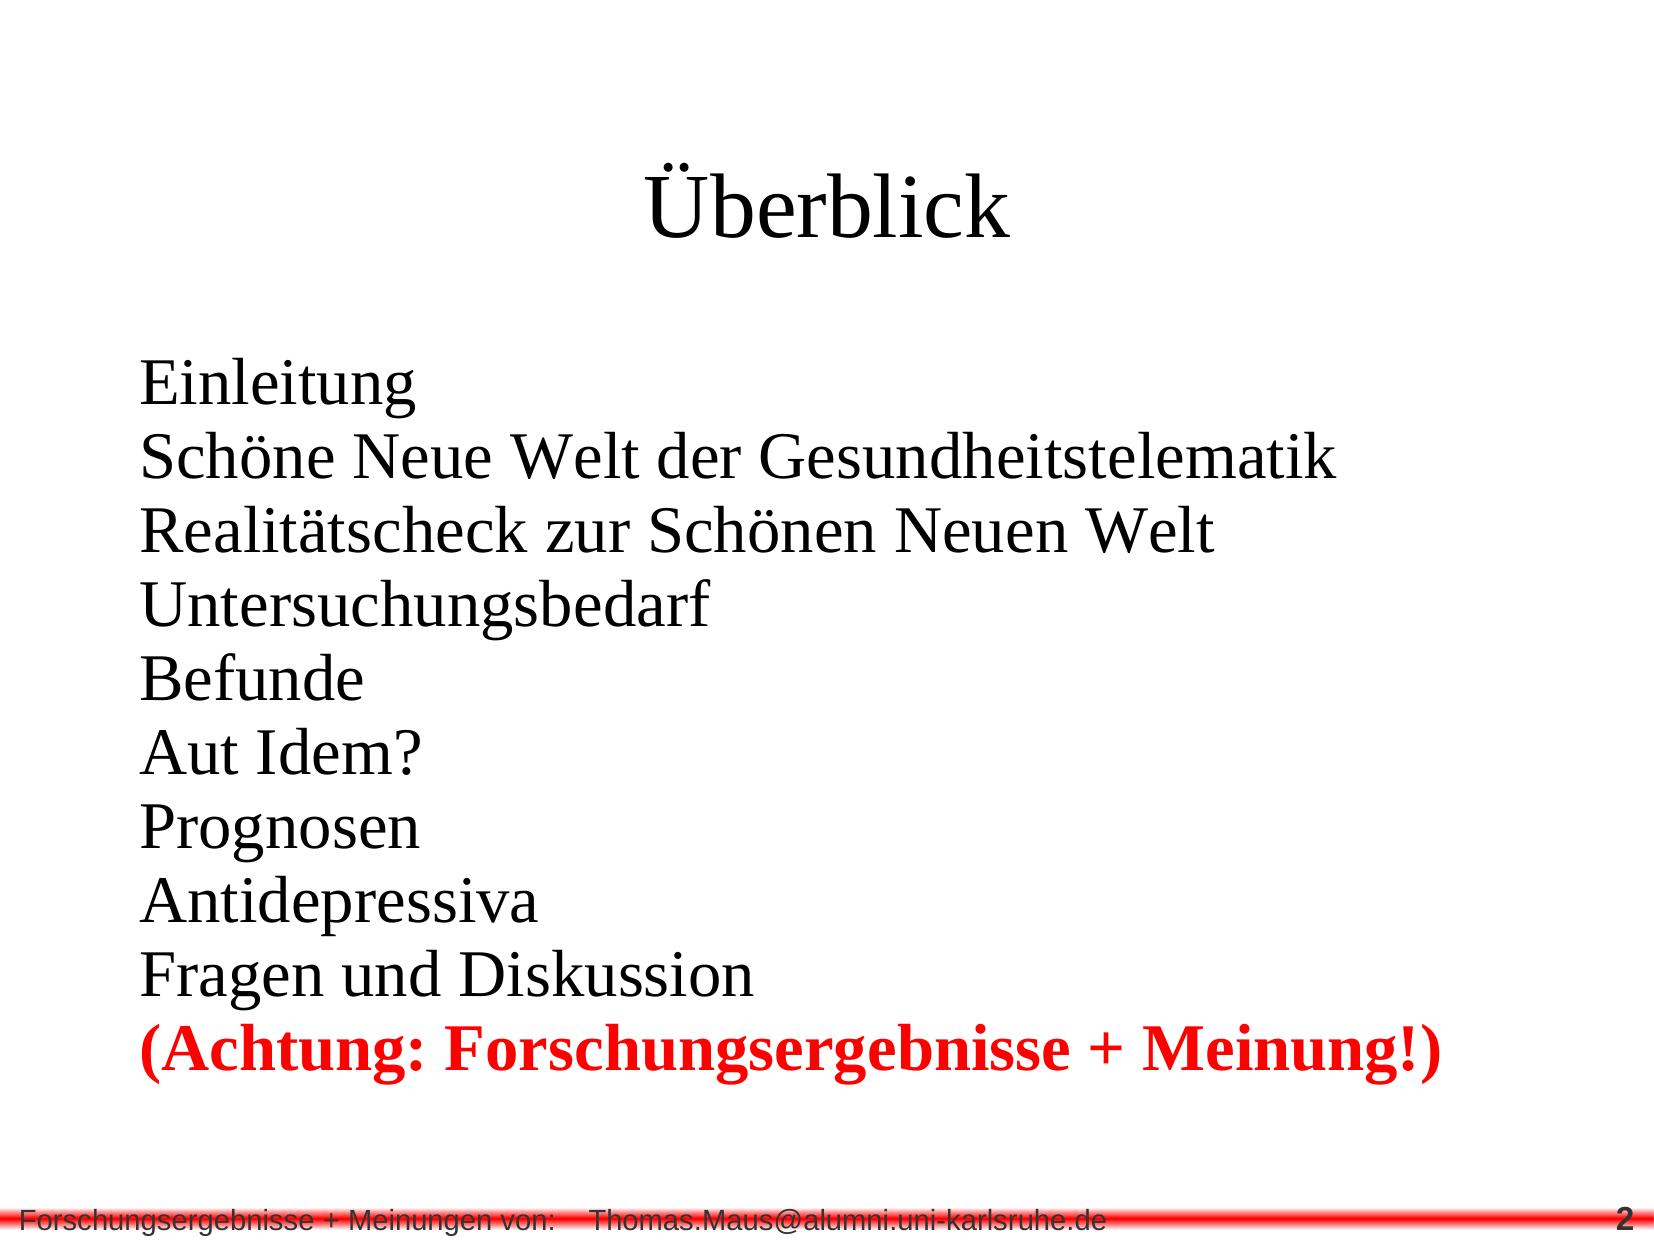

# Überblick
Einleitung
Schöne Neue Welt der Gesundheitstelematik
Realitätscheck zur Schönen Neuen Welt
Untersuchungsbedarf
Befunde
Aut Idem?
Prognosen
Antidepressiva
Fragen und Diskussion
(Achtung: Forschungsergebnisse + Meinung!)